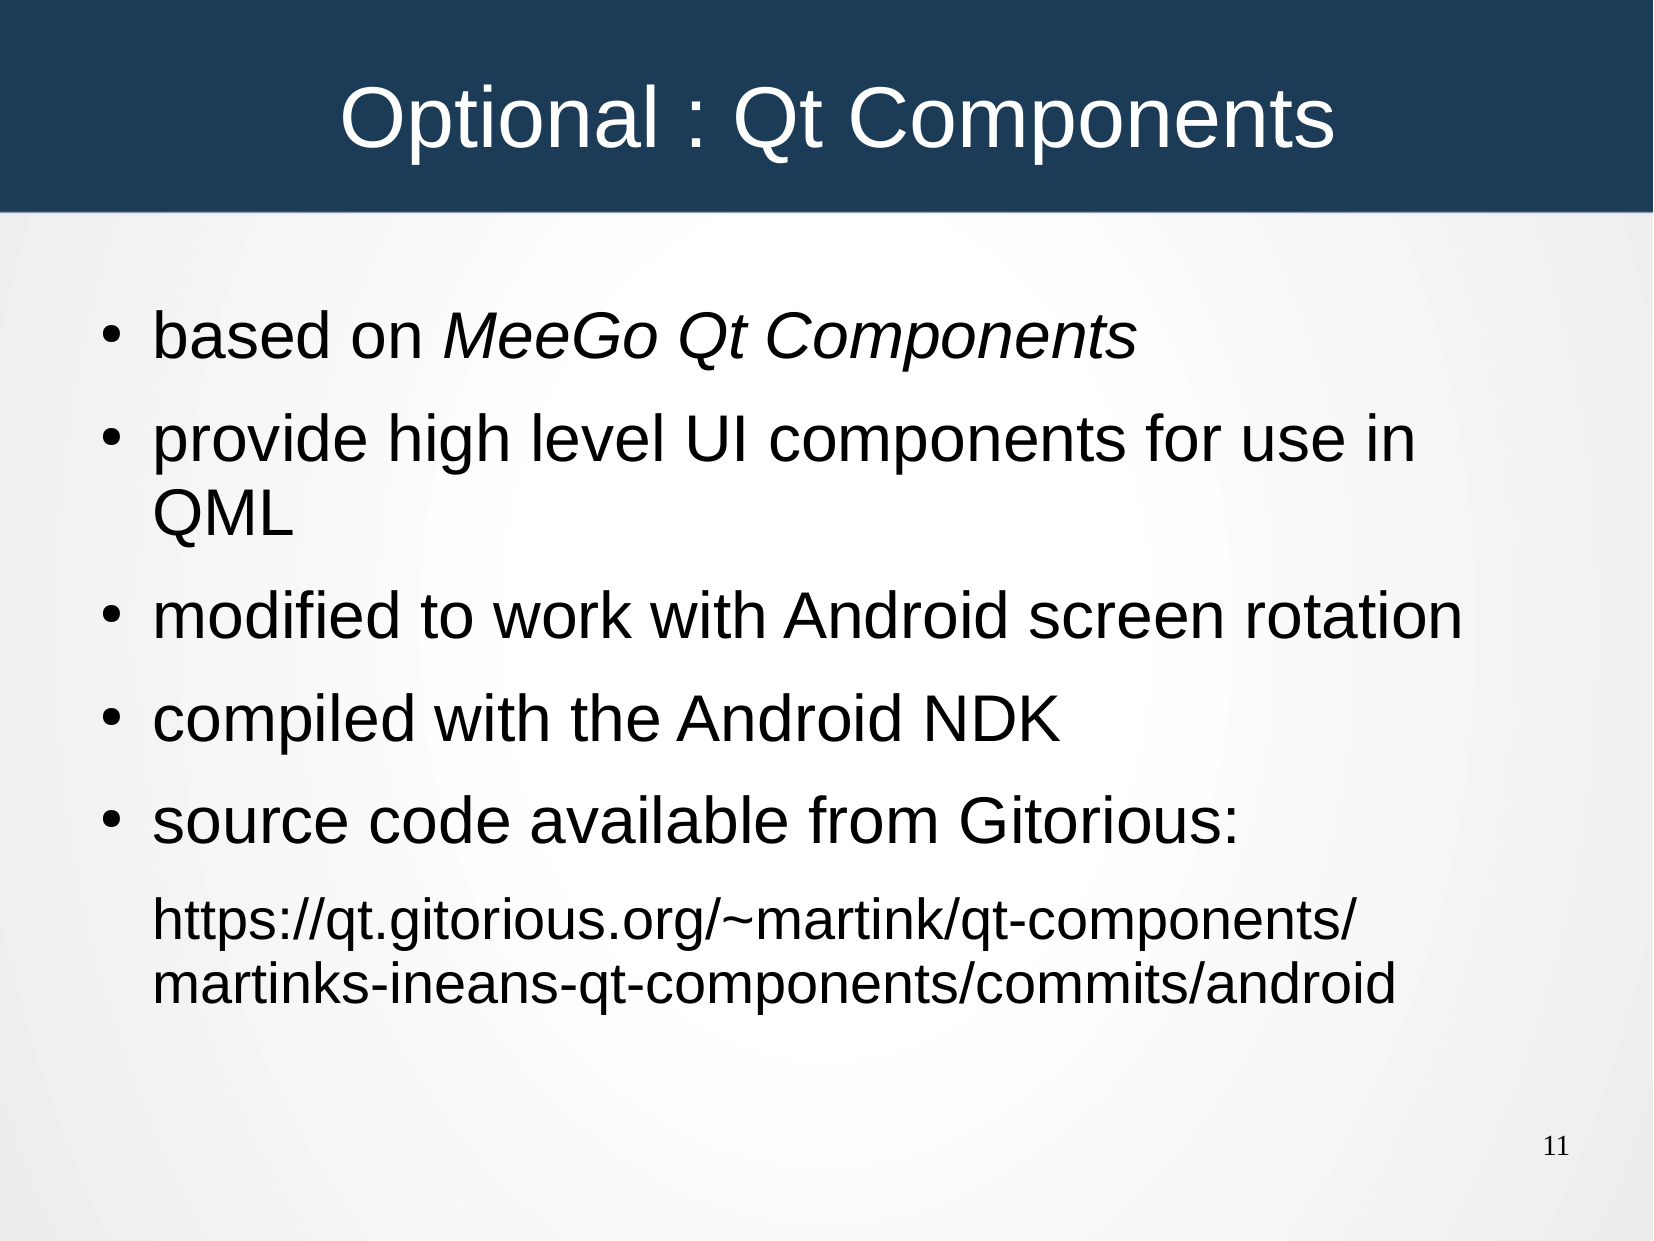

# Optional : Qt Components
based on MeeGo Qt Components
provide high level UI components for use in QML
modified to work with Android screen rotation
compiled with the Android NDK
source code available from Gitorious:
https://qt.gitorious.org/~martink/qt-components/martinks-ineans-qt-components/commits/android
11